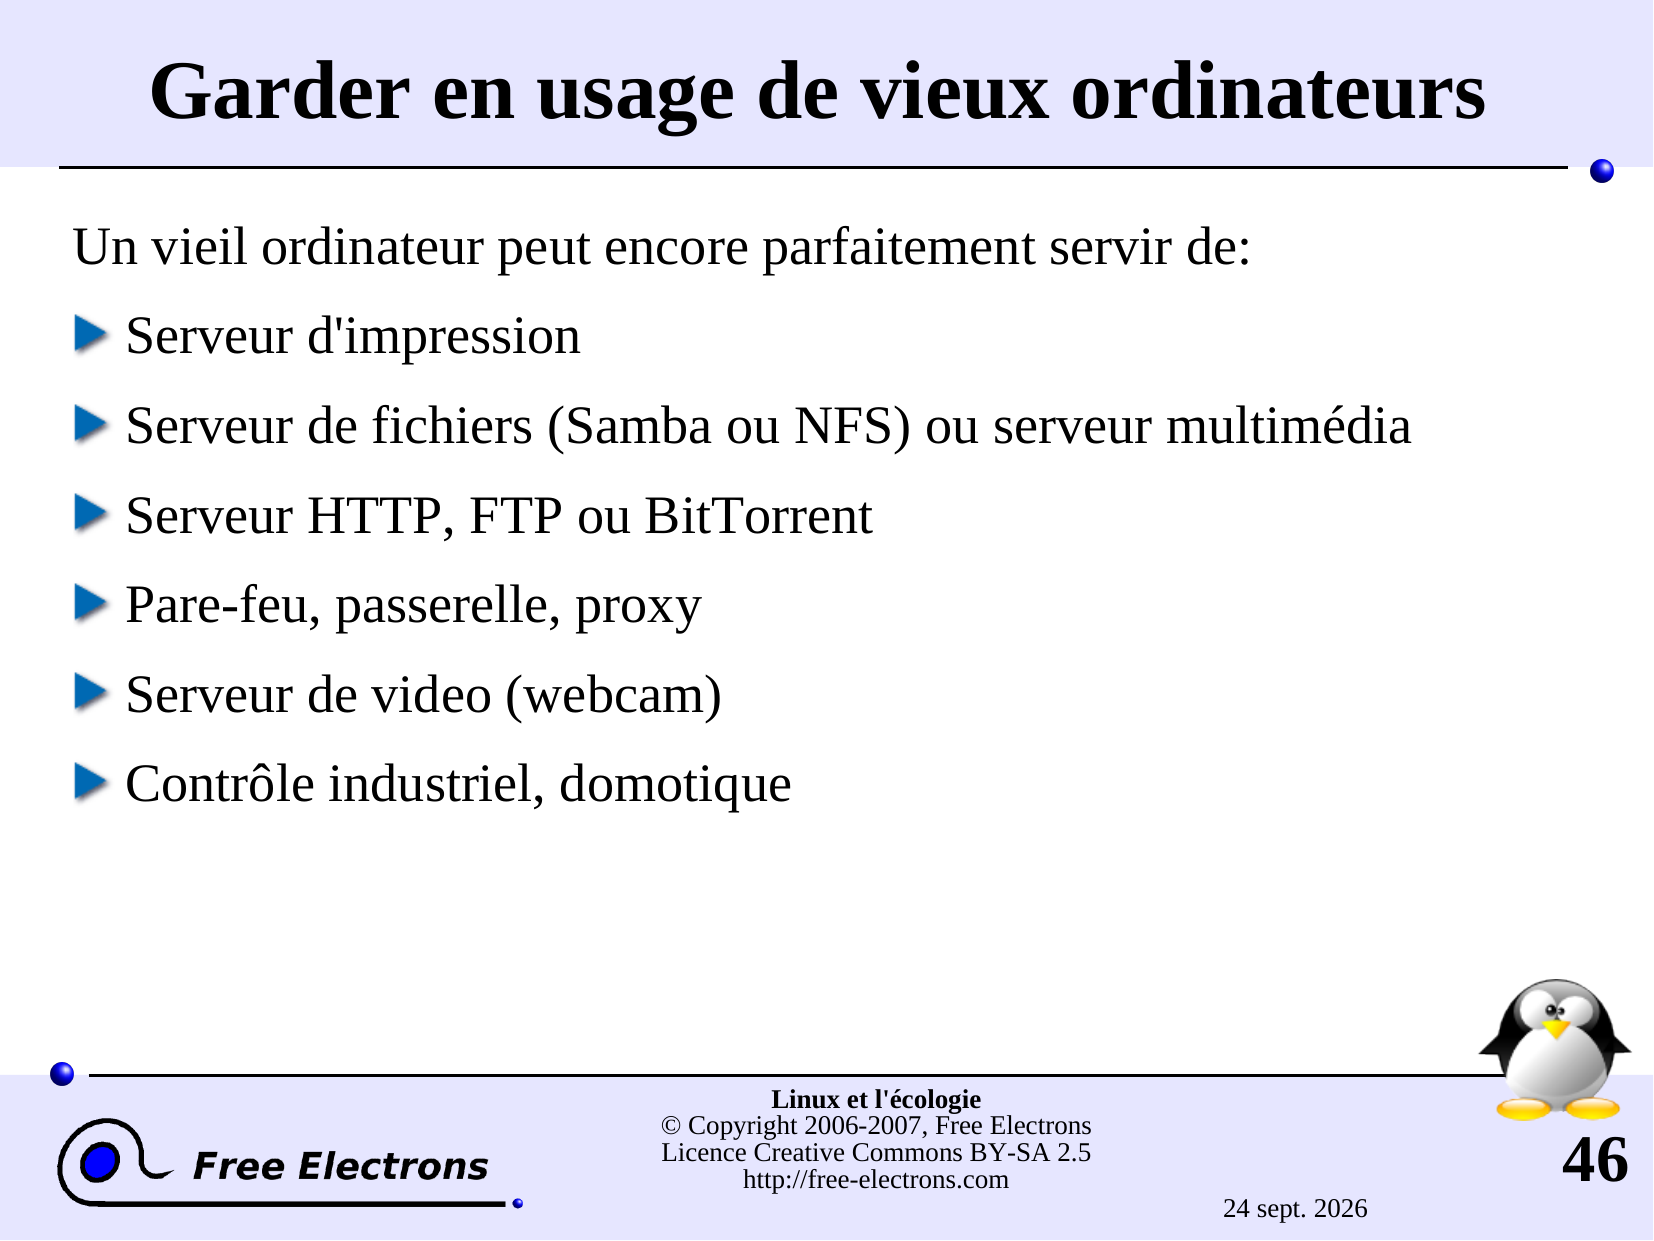

# Garder en usage de vieux ordinateurs
Un vieil ordinateur peut encore parfaitement servir de:
Serveur d'impression
Serveur de fichiers (Samba ou NFS) ou serveur multimédia
Serveur HTTP, FTP ou BitTorrent
Pare-feu, passerelle, proxy
Serveur de video (webcam)
Contrôle industriel, domotique